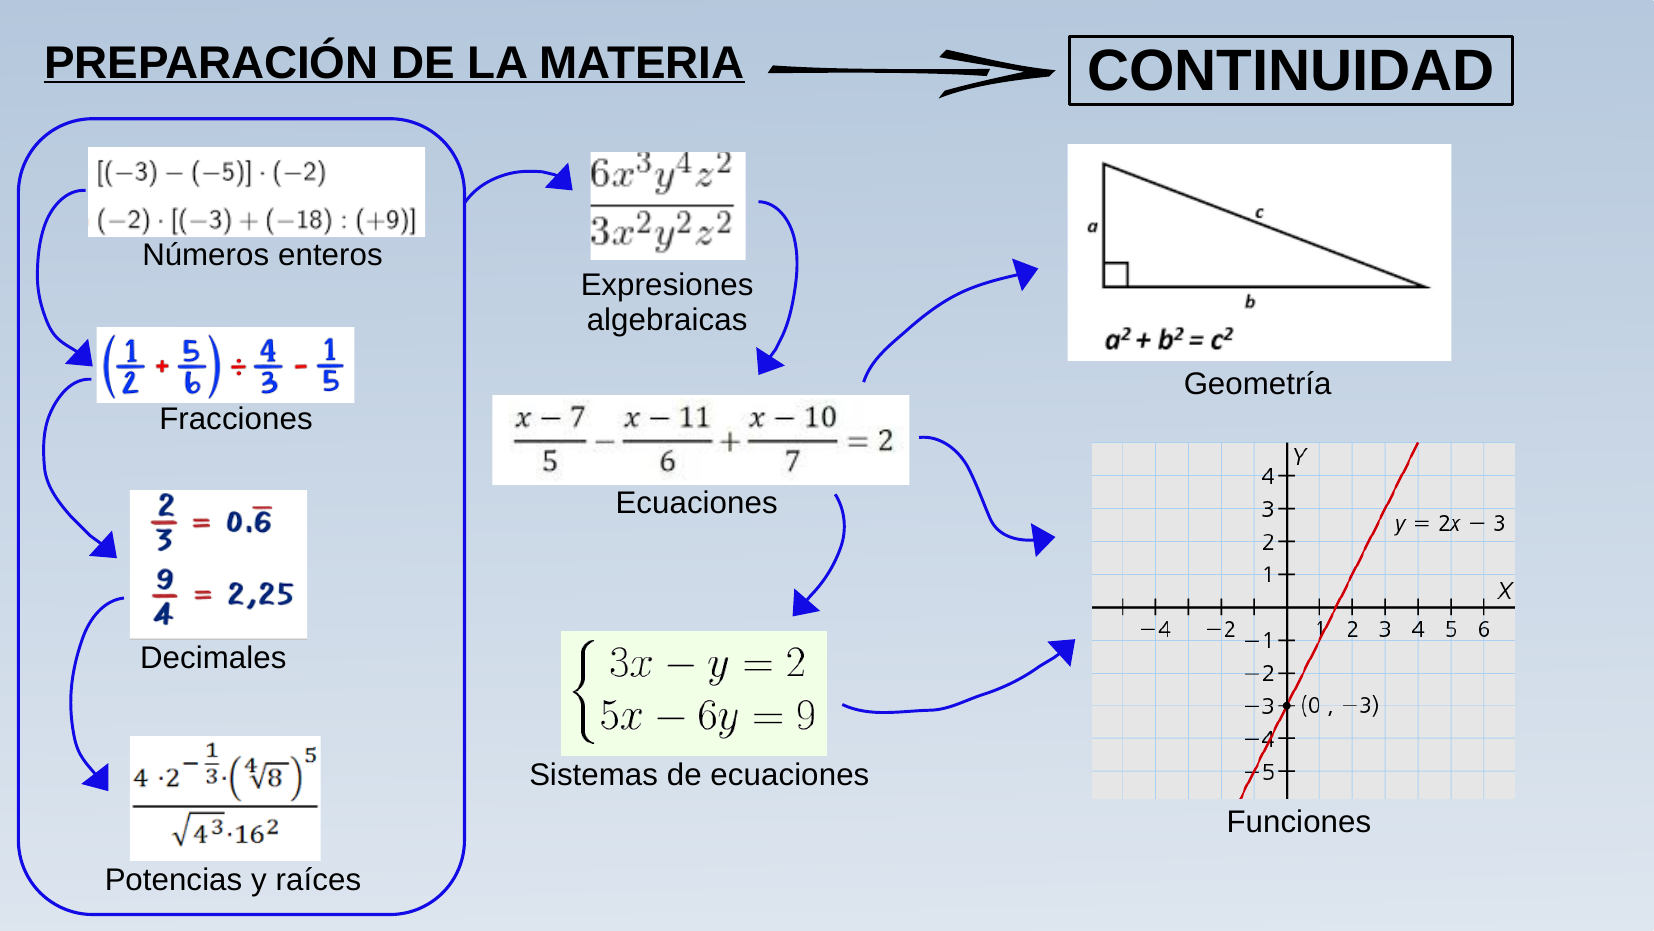

PREPARACIÓN DE LA MATERIA
CONTINUIDAD
Números enteros
Expresiones algebraicas
Geometría
Fracciones
Ecuaciones
Decimales
Sistemas de ecuaciones
Funciones
Potencias y raíces